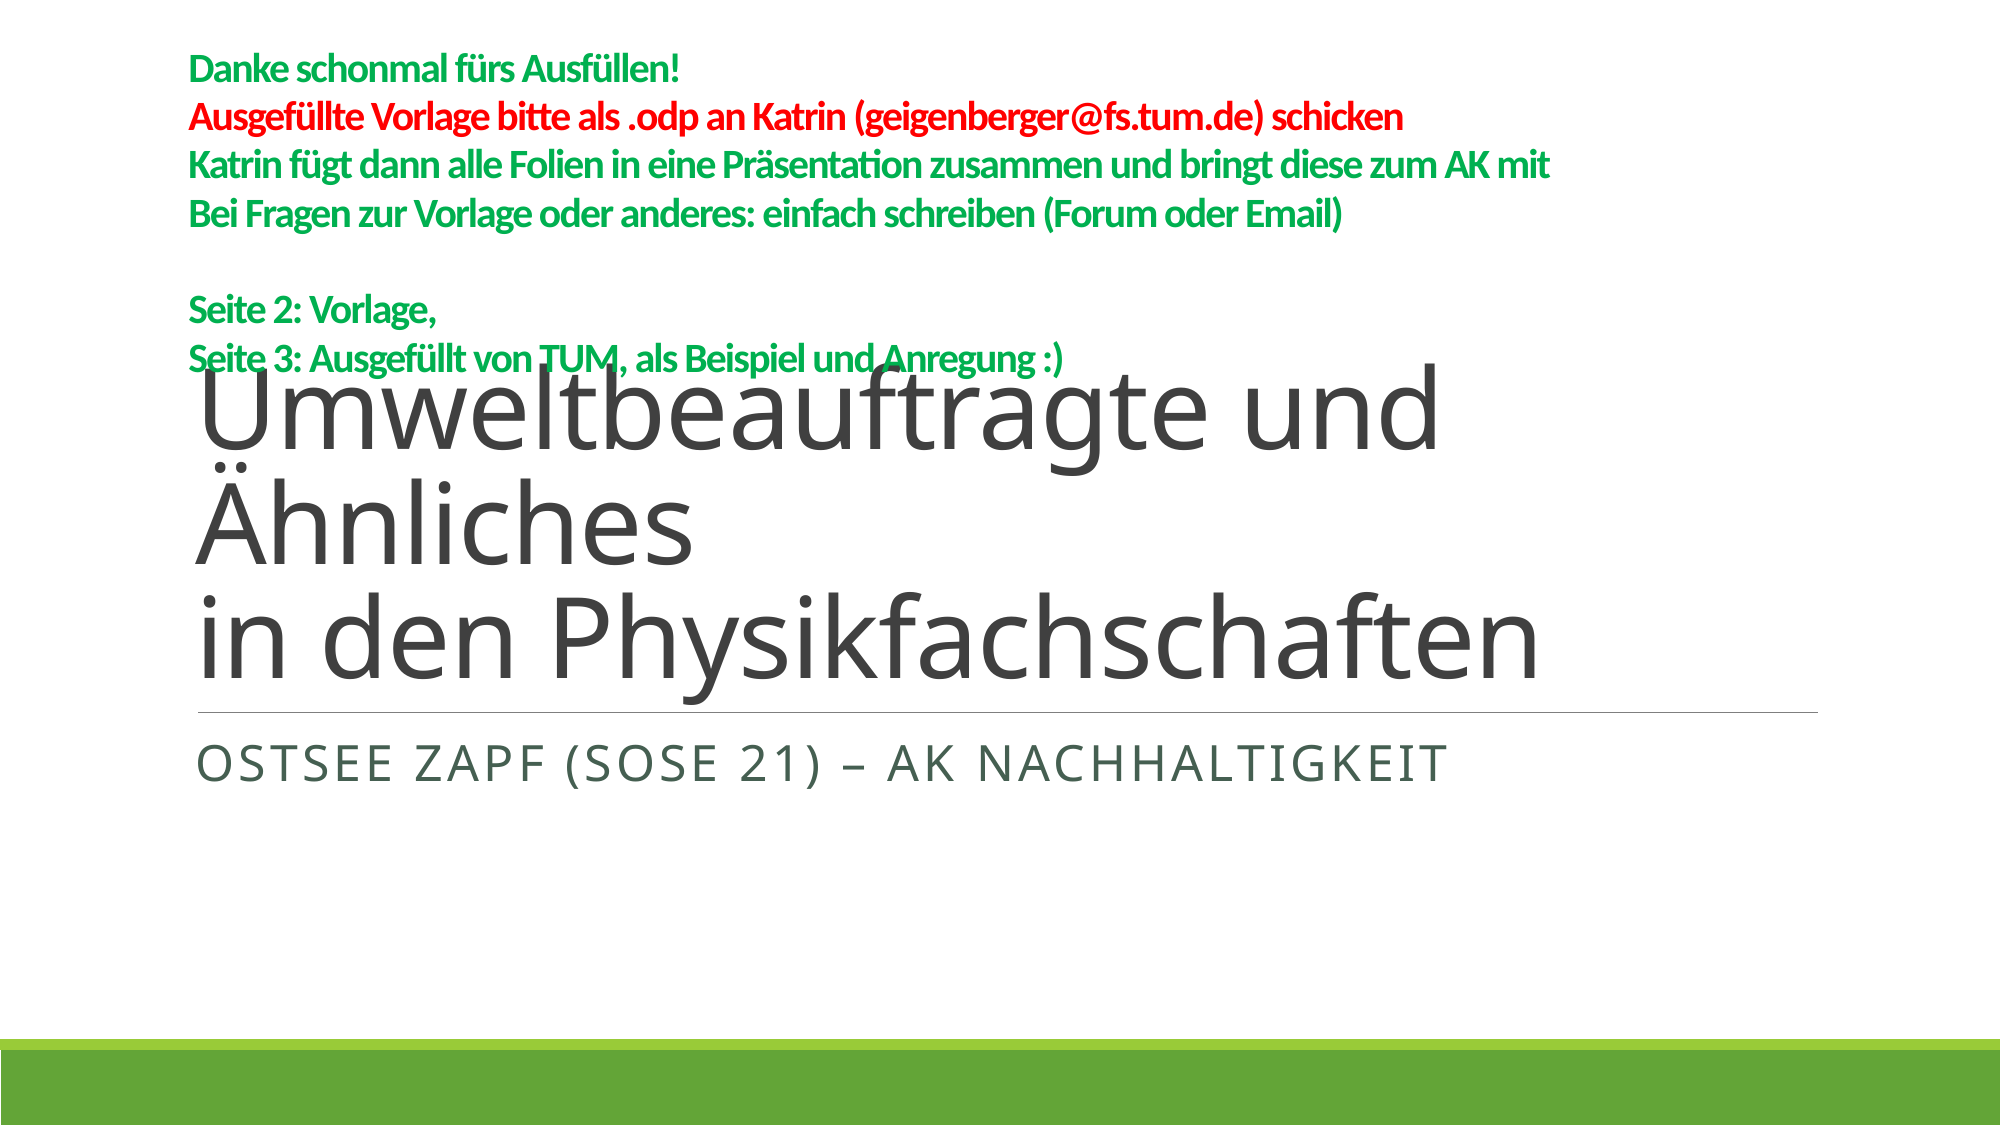

Danke schonmal fürs Ausfüllen!
Ausgefüllte Vorlage bitte als .odp an Katrin (geigenberger@fs.tum.de) schicken
Katrin fügt dann alle Folien in eine Präsentation zusammen und bringt diese zum AK mit
Bei Fragen zur Vorlage oder anderes: einfach schreiben (Forum oder Email)
Seite 2: Vorlage,
Seite 3: Ausgefüllt von TUM, als Beispiel und Anregung :)
# Umweltbeauftragte und Ähnliches in den Physikfachschaften
Ostsee ZaPF (SoSe 21) – AK Nachhaltigkeit